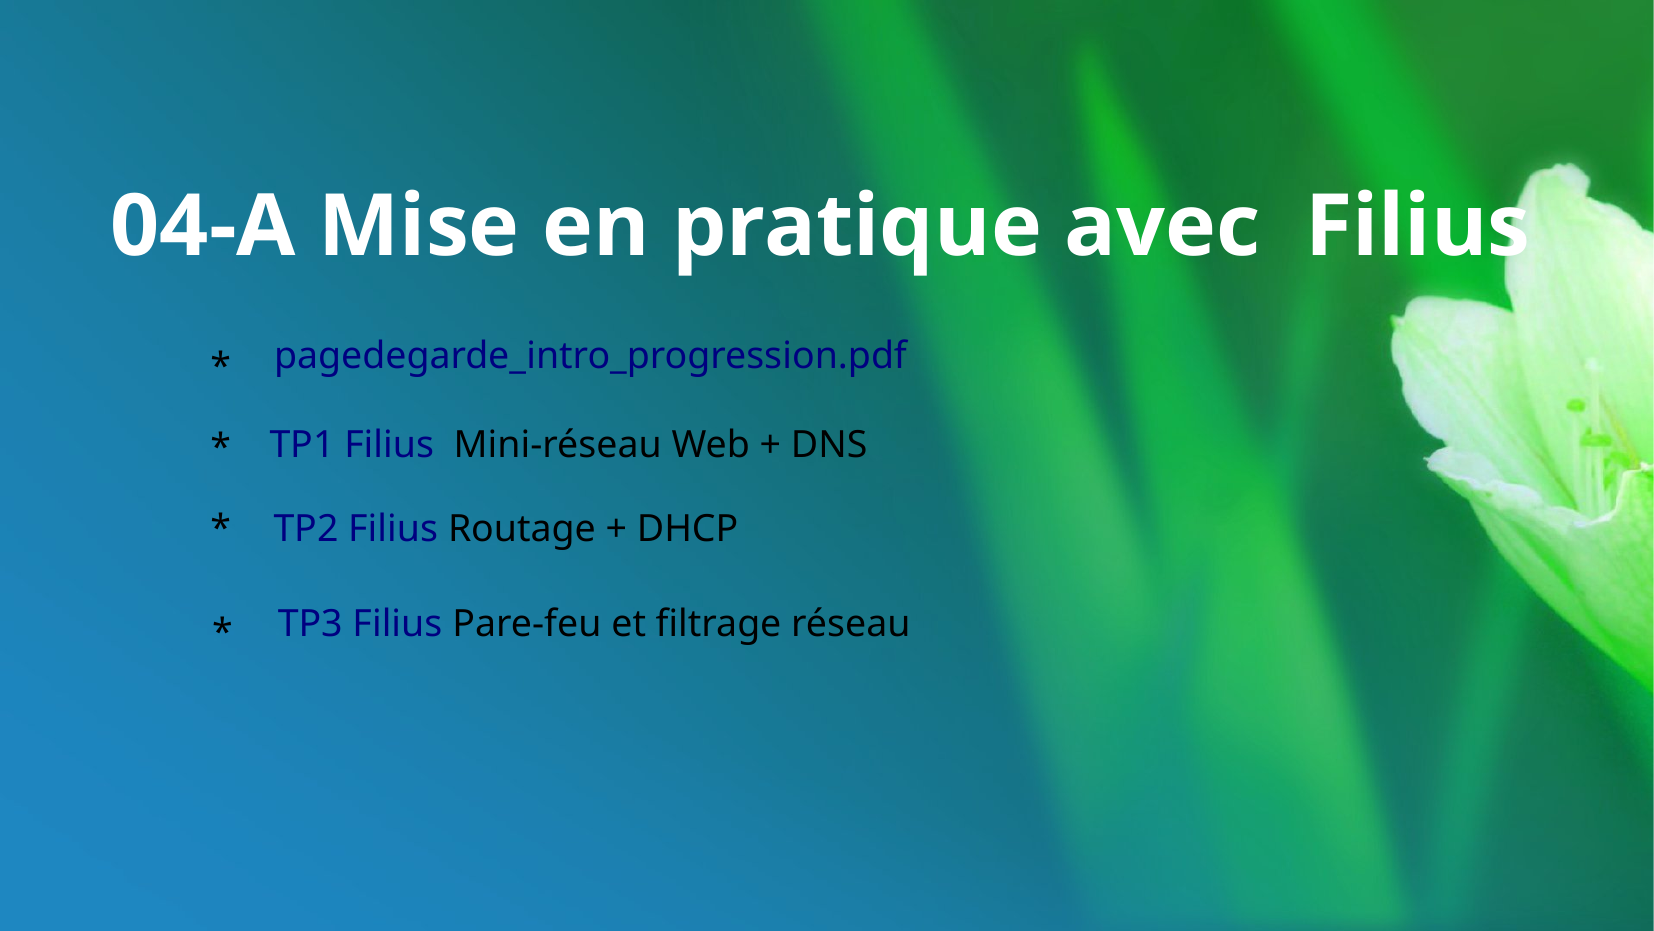

# 04-A Mise en pratique avec Filius
pagedegarde_intro_progression.pdf
*
TP1 Filius Mini-réseau Web + DNS
*
*
TP2 Filius Routage + DHCP
TP3 Filius Pare-feu et filtrage réseau
*